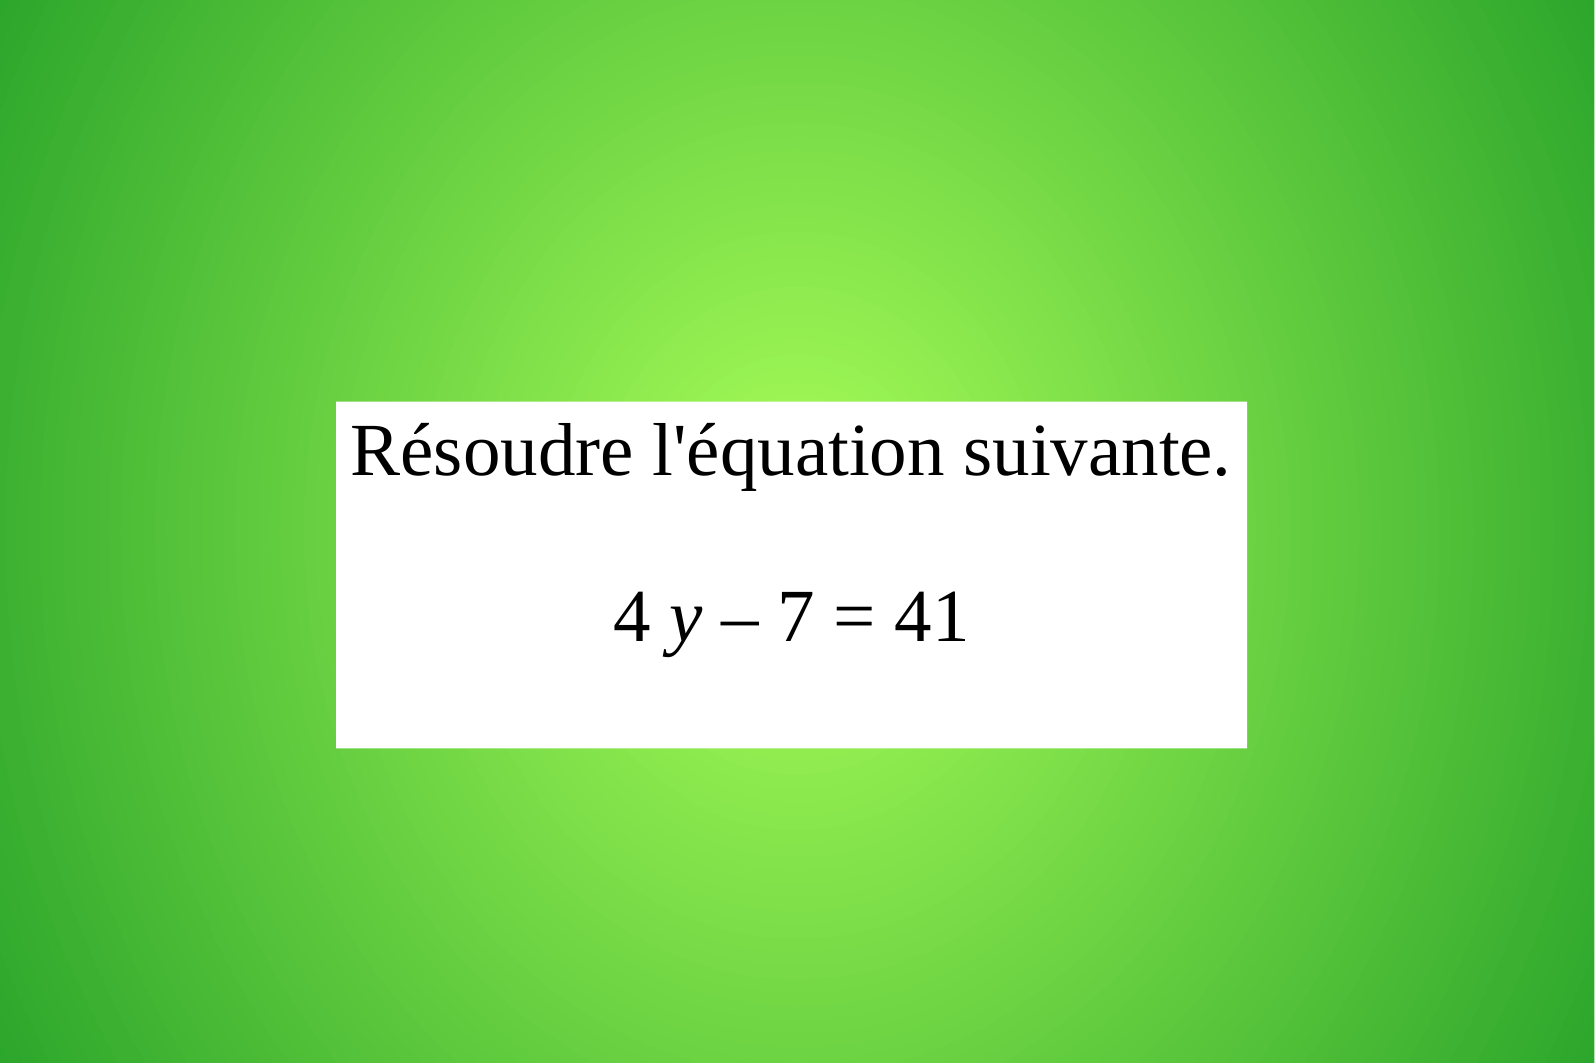

Résoudre l'équation suivante.
4 y – 7 = 41